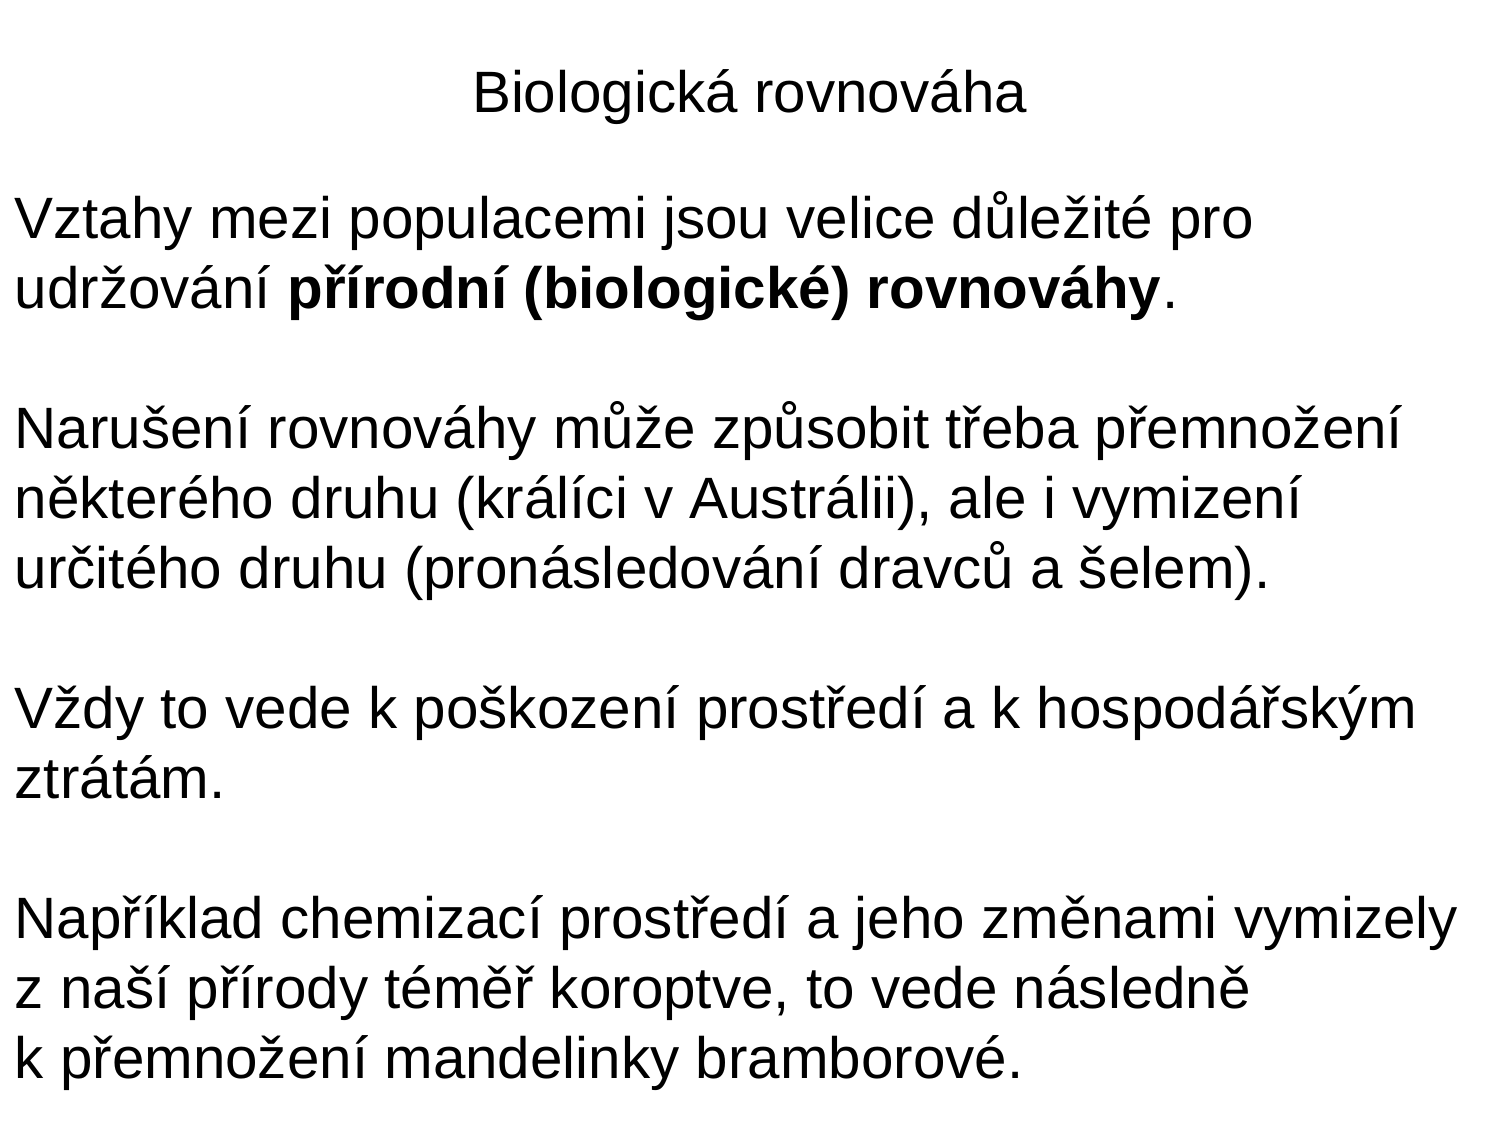

Biologická rovnováha
Vztahy mezi populacemi jsou velice důležité pro udržování přírodní (biologické) rovnováhy.
Narušení rovnováhy může způsobit třeba přemnožení některého druhu (králíci v Austrálii), ale i vymizení určitého druhu (pronásledování dravců a šelem).
Vždy to vede k poškození prostředí a k hospodářským ztrátám.
Například chemizací prostředí a jeho změnami vymizely z naší přírody téměř koroptve, to vede následně
k přemnožení mandelinky bramborové.